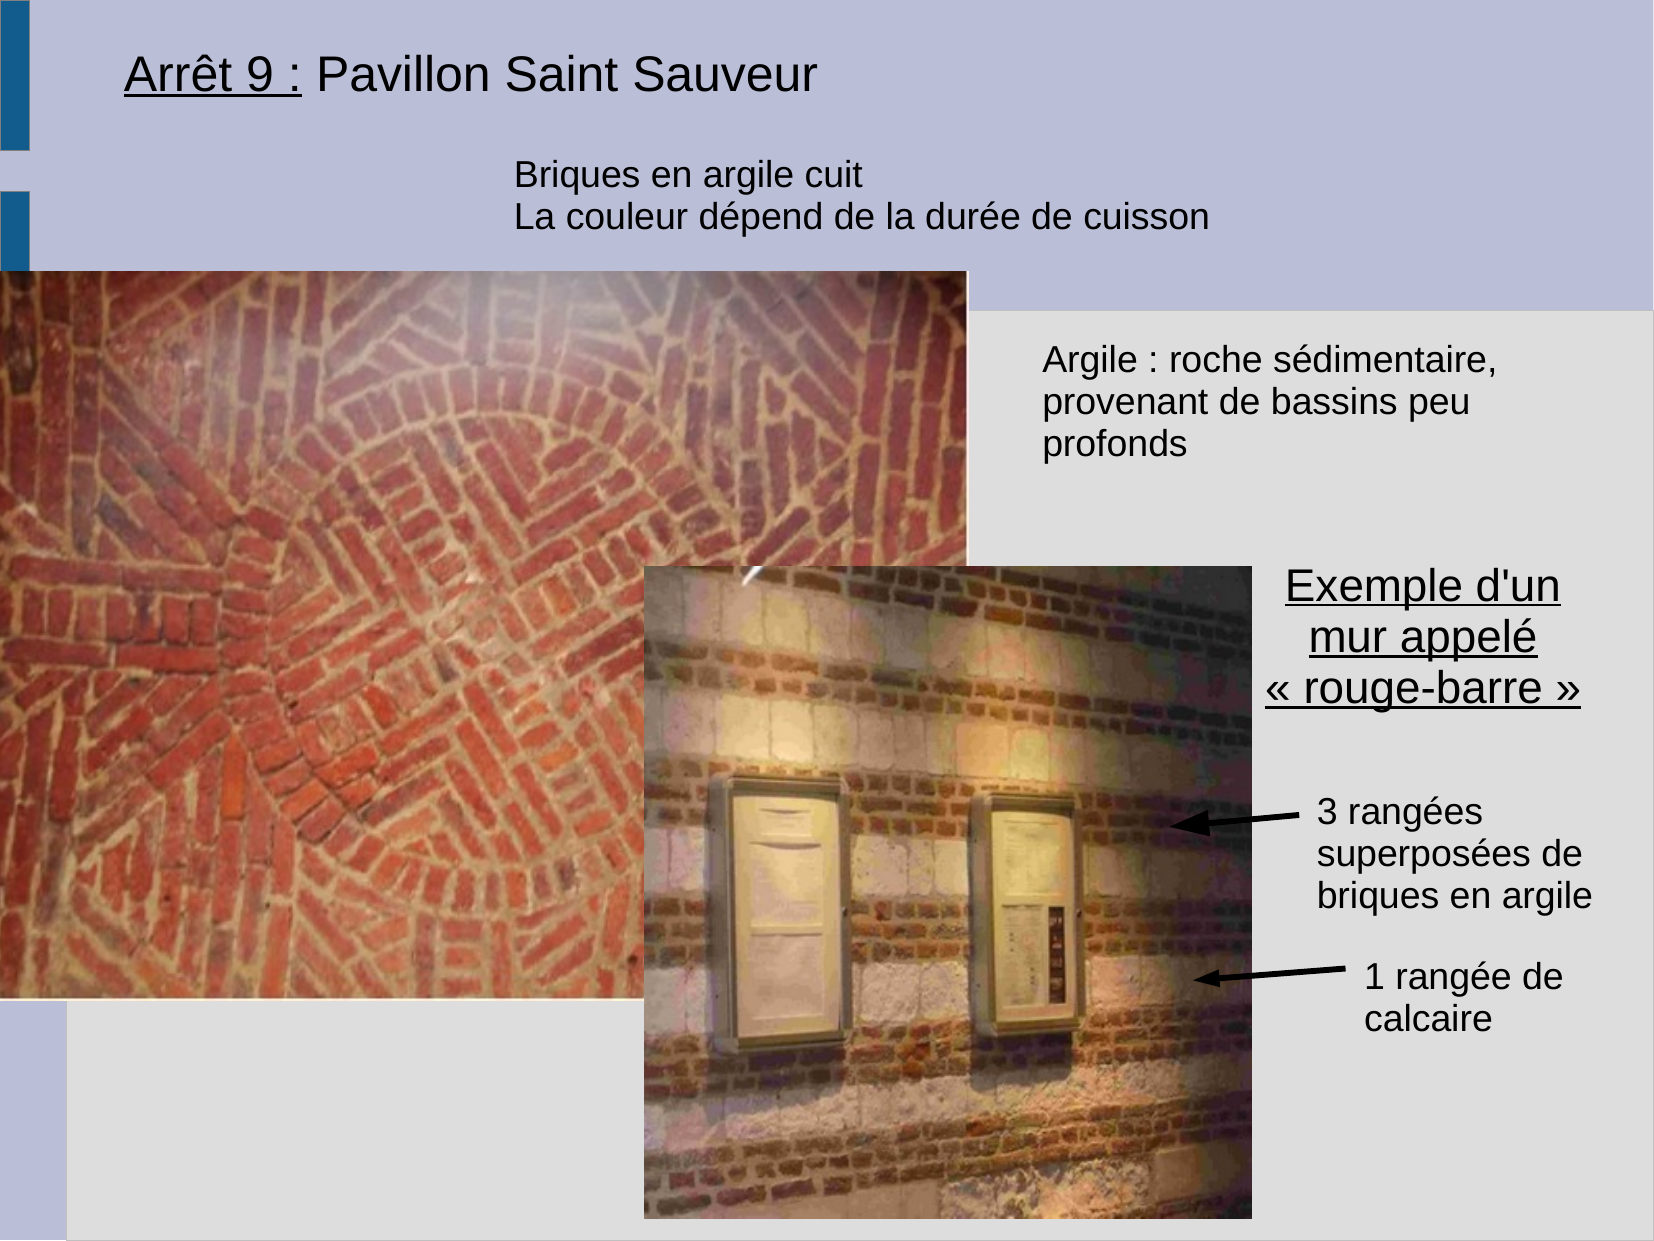

Arrêt 9 : Pavillon Saint Sauveur
Briques en argile cuit
La couleur dépend de la durée de cuisson
Argile : roche sédimentaire, provenant de bassins peu profonds
Exemple d'un mur appelé « rouge-barre »
3 rangées superposées de briques en argile
1 rangée de calcaire